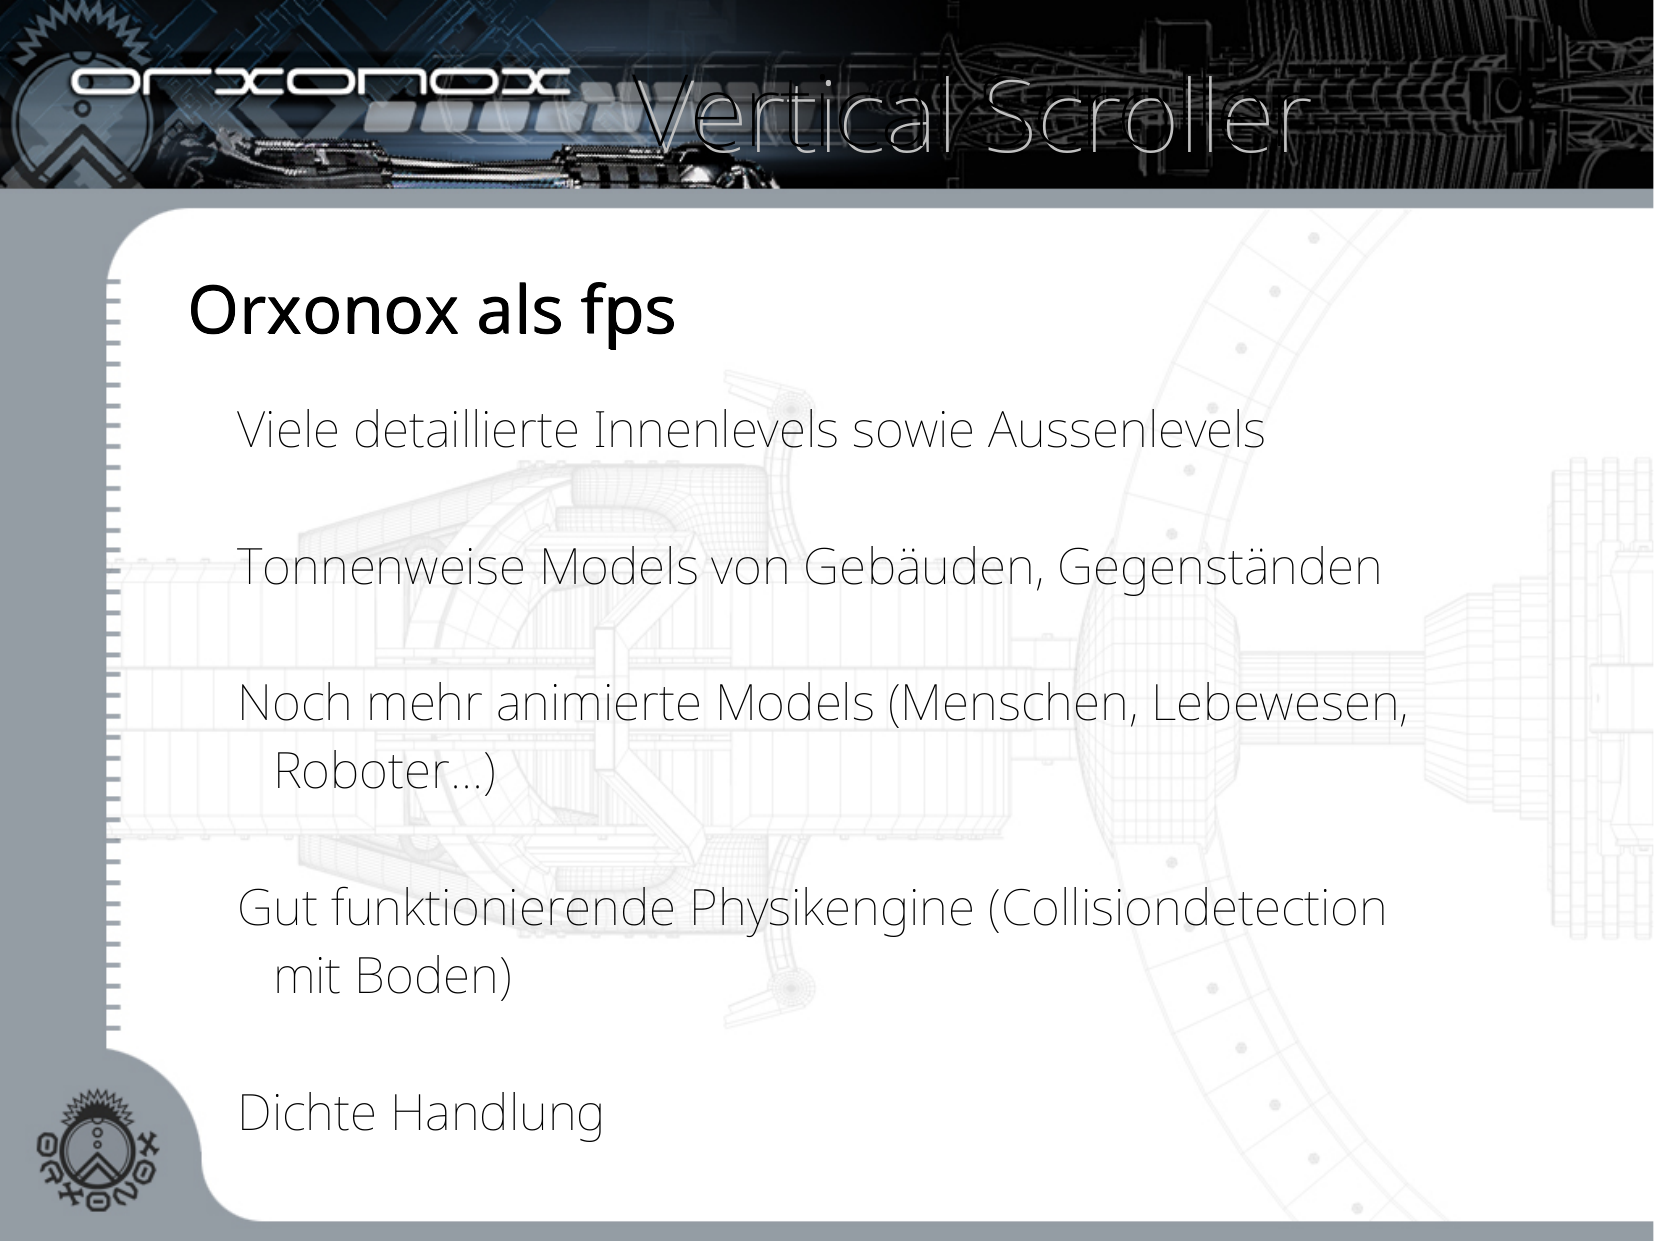

Vertical Scroller
Orxonox als fps
Viele detaillierte Innenlevels sowie Aussenlevels
Tonnenweise Models von Gebäuden, Gegenständen
Noch mehr animierte Models (Menschen, Lebewesen, Roboter...)
Gut funktionierende Physikengine (Collisiondetection mit Boden)
Dichte Handlung